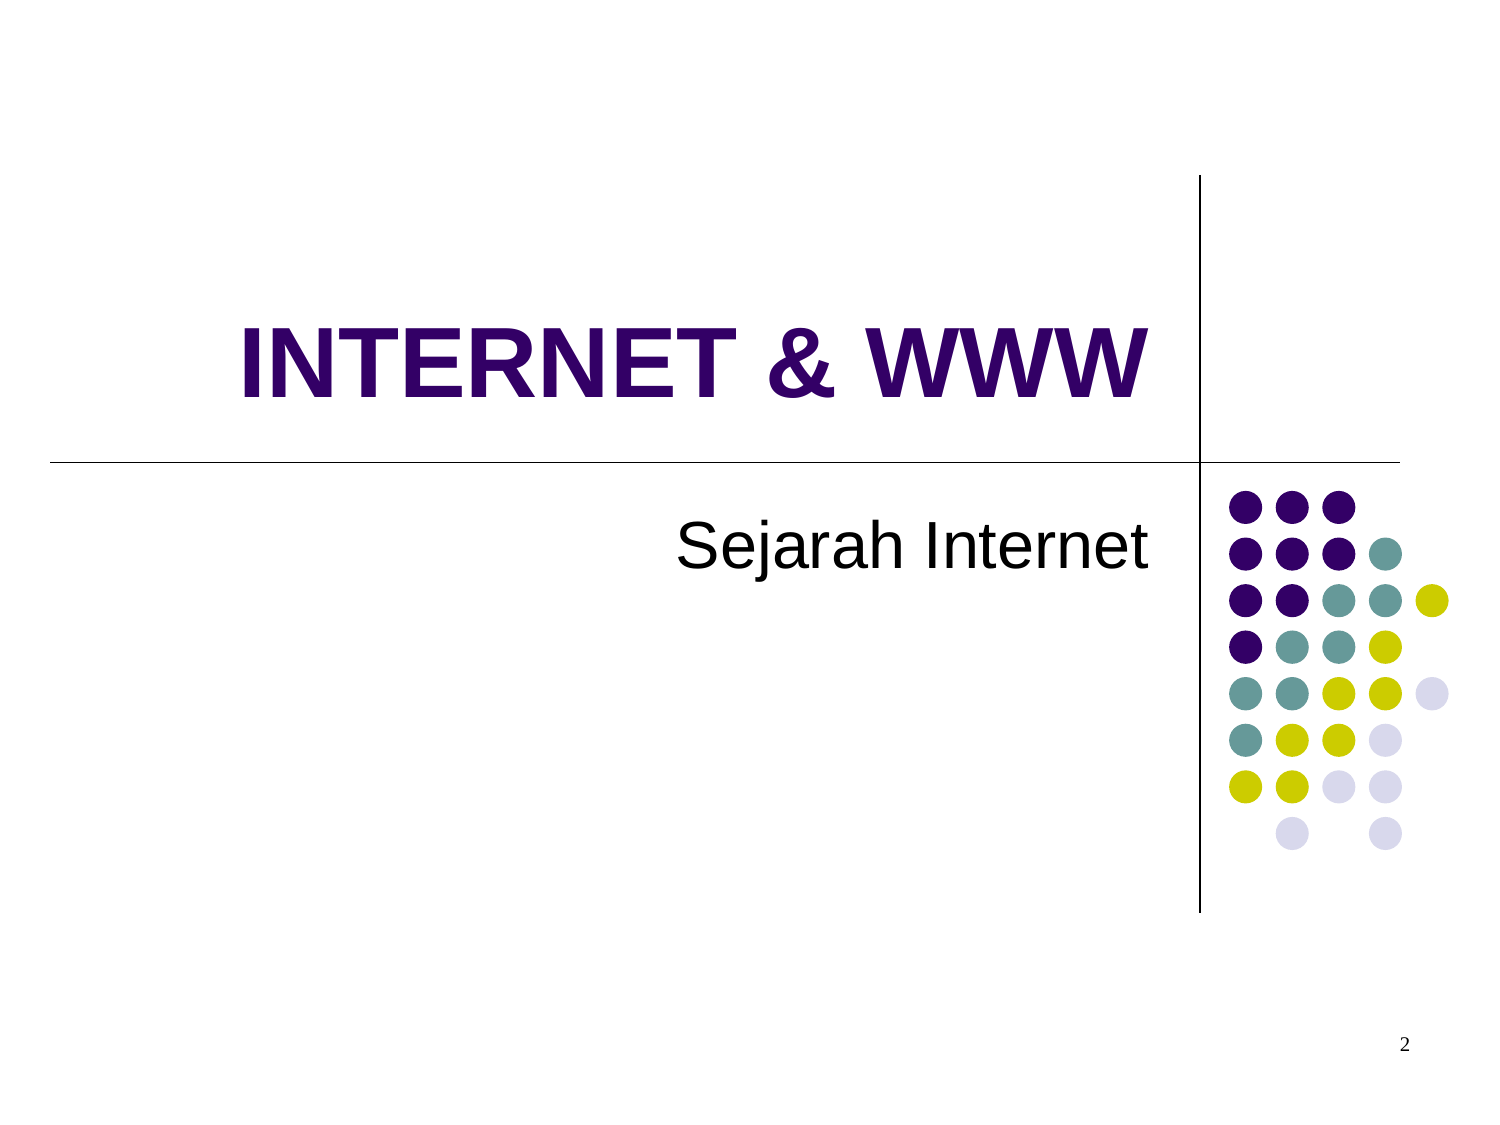

# INTERNET & WWW
Sejarah Internet
2